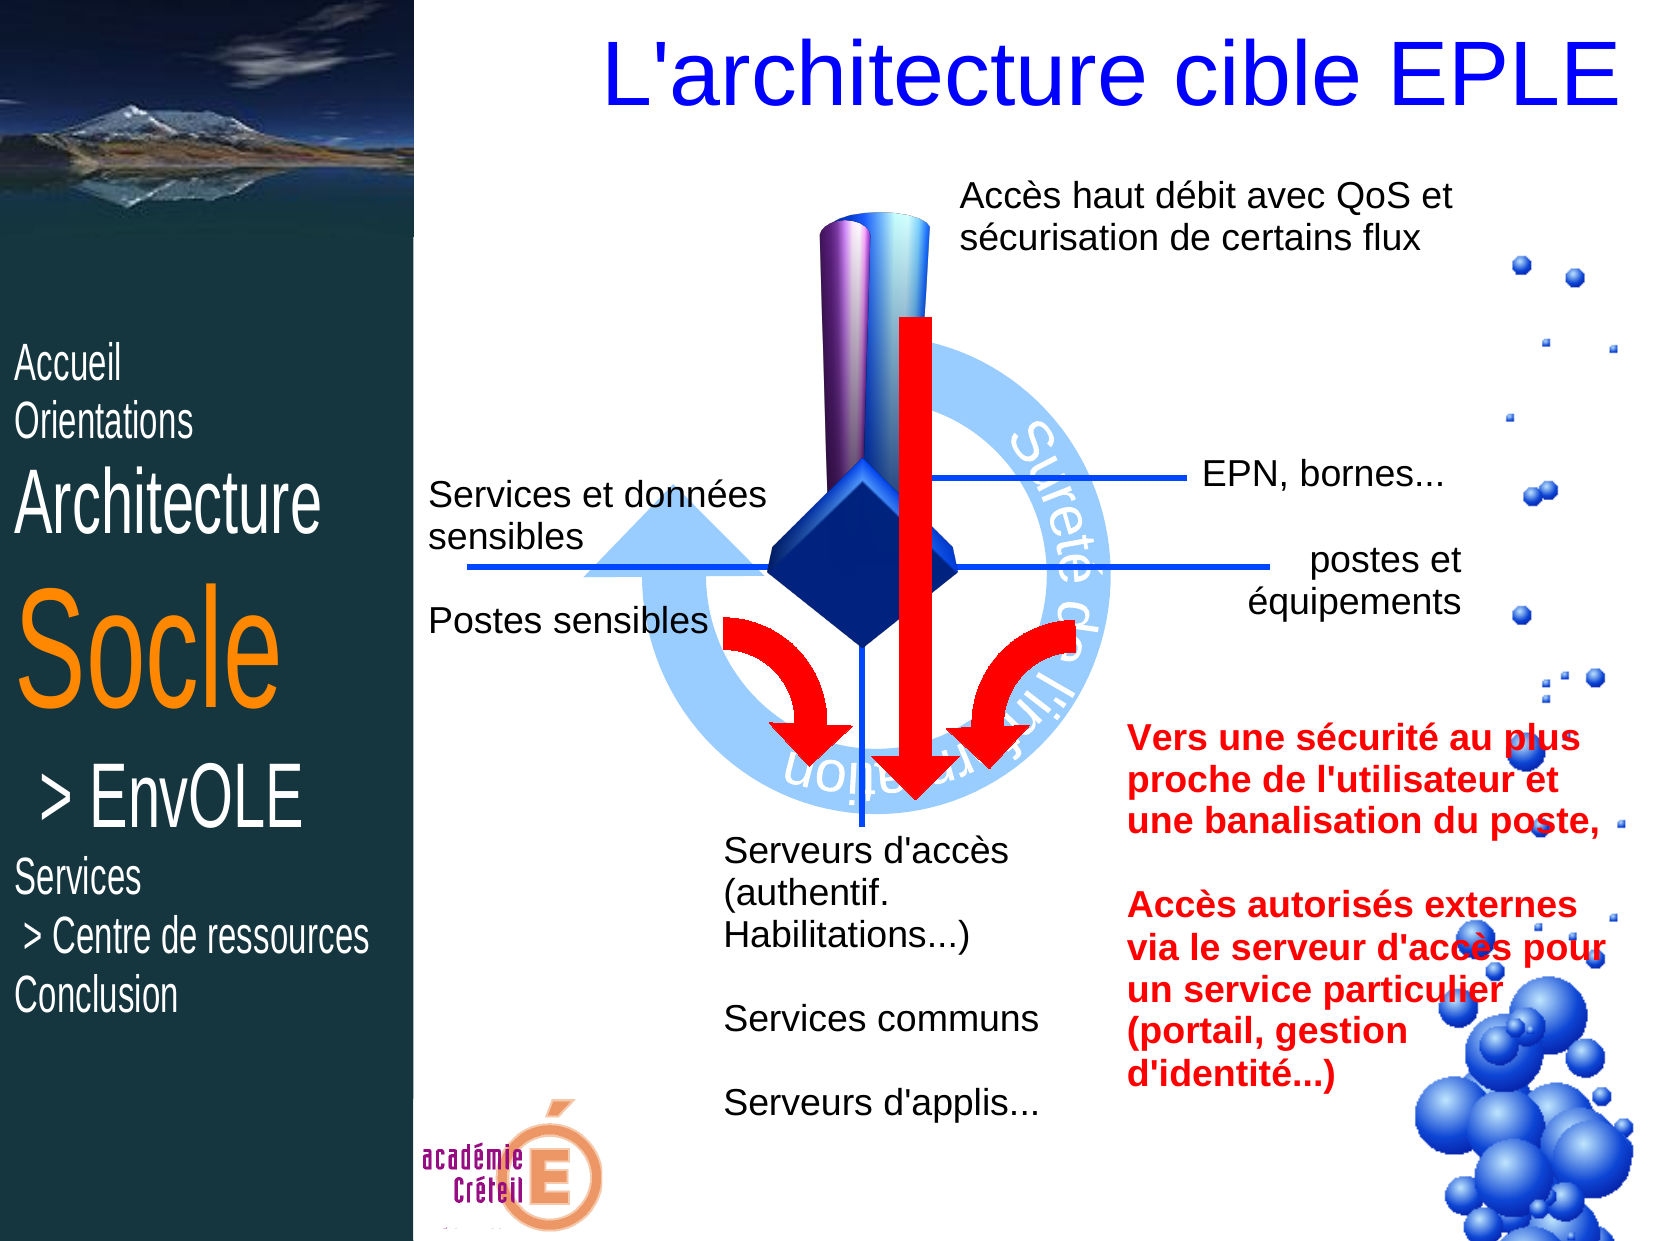

# L'architecture cible EPLE
Accès haut débit avec QoS et sécurisation de certains flux
Sureté de l'information
Vers une sécurité au plus proche de l'utilisateur et une banalisation du poste,
Accès autorisés externes via le serveur d'accès pour un service particulier (portail, gestion d'identité...)
Accueil
Orientations
Architecture
Socle
 > EnvOLE
Services
 > Centre de ressources
Conclusion
EPN, bornes...
Services et données sensibles
Postes sensibles
 postes et équipements
Serveurs d'accès (authentif. Habilitations...)
Services communs
Serveurs d'applis...